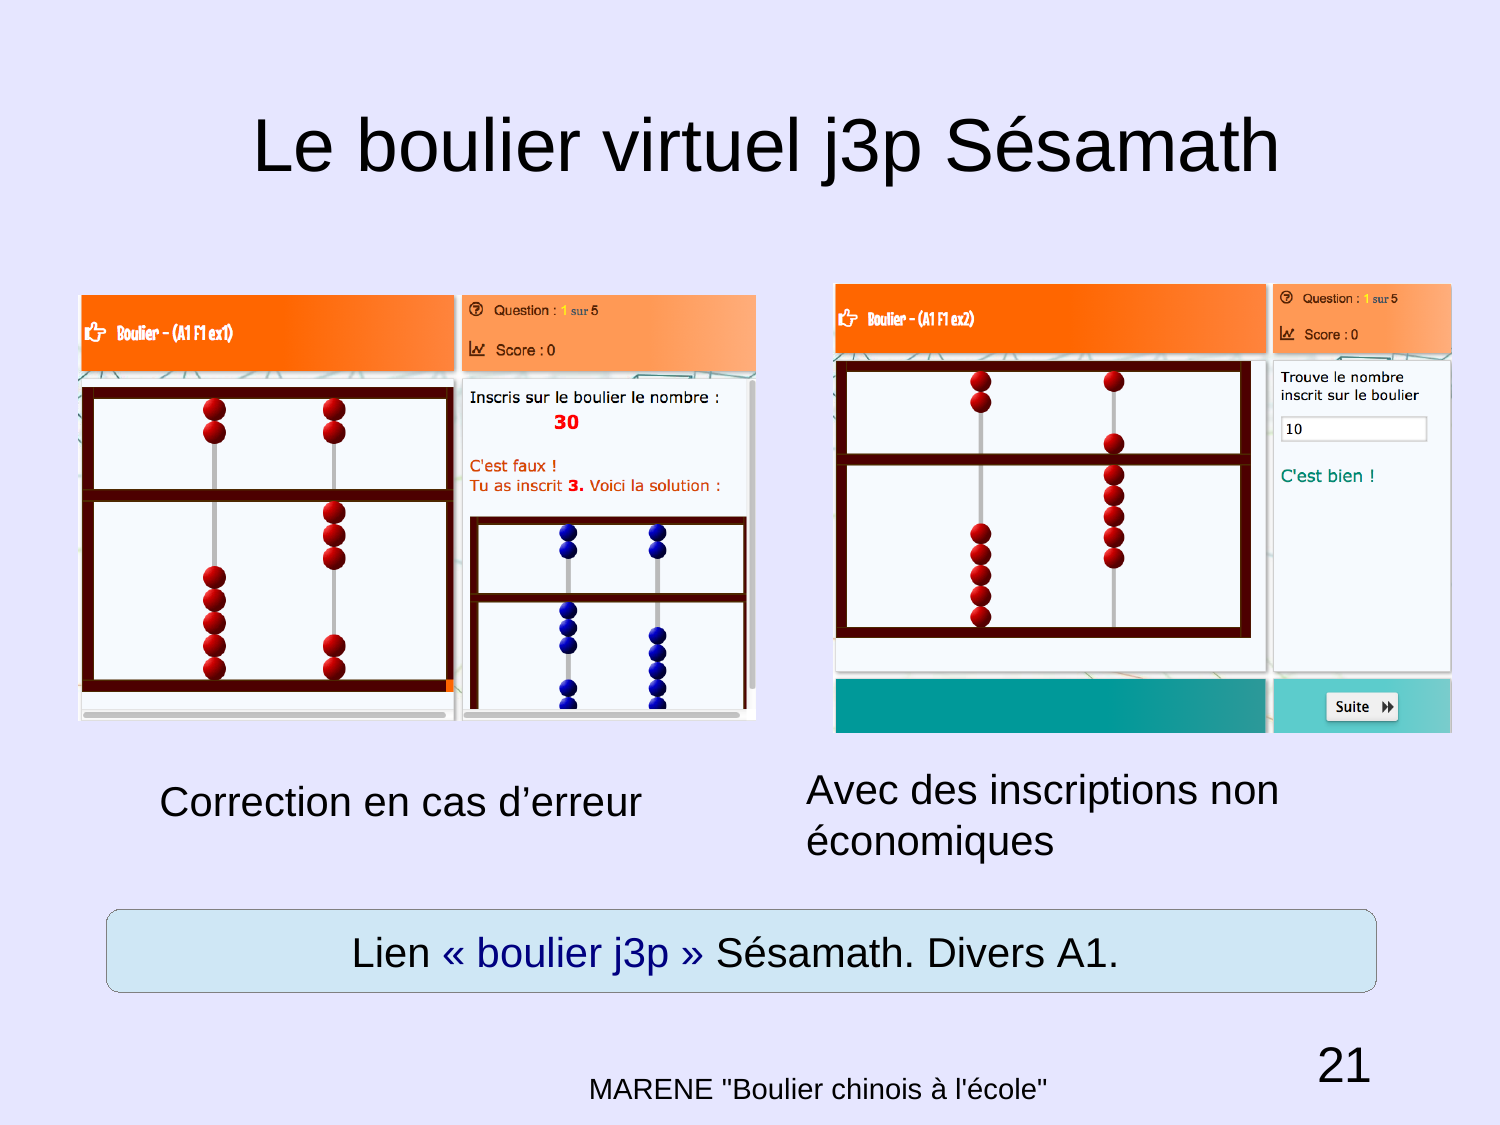

# Le boulier virtuel j3p Sésamath
Avec des inscriptions non économiques
Correction en cas d’erreur
Lien « boulier j3p » Sésamath. Divers A1.
21